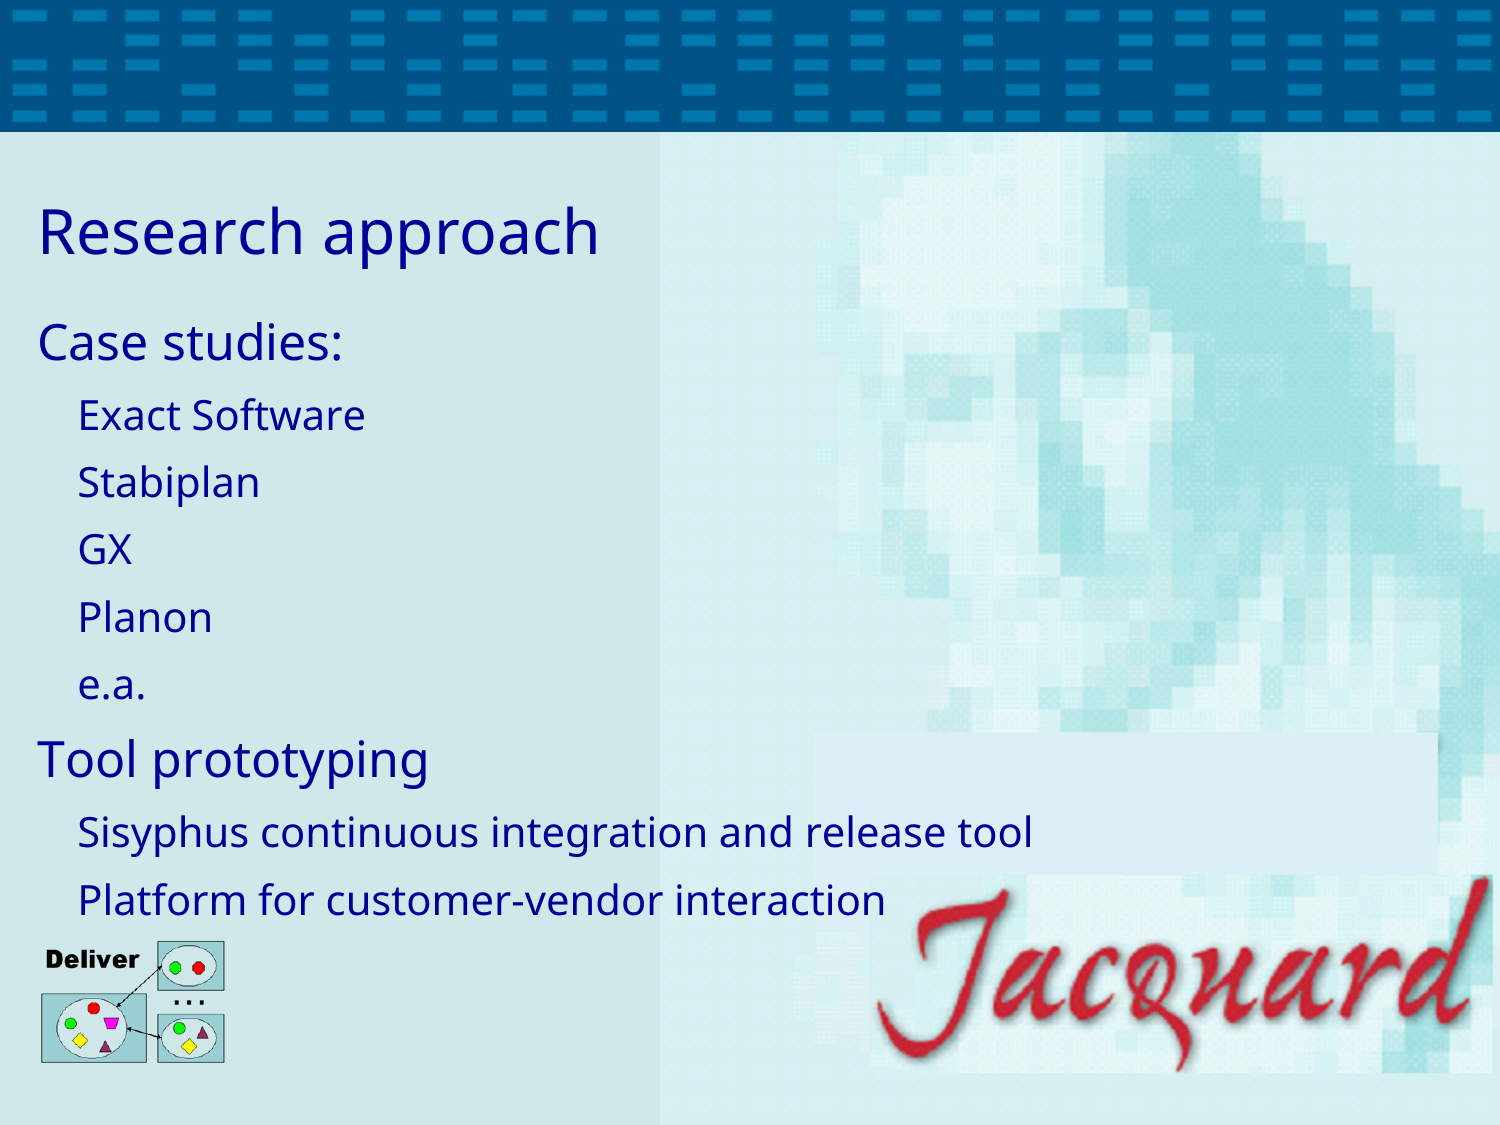

# Research approach
Case studies:
Exact Software
Stabiplan
GX
Planon
e.a.
Tool prototyping
Sisyphus continuous integration and release tool
Platform for customer-vendor interaction